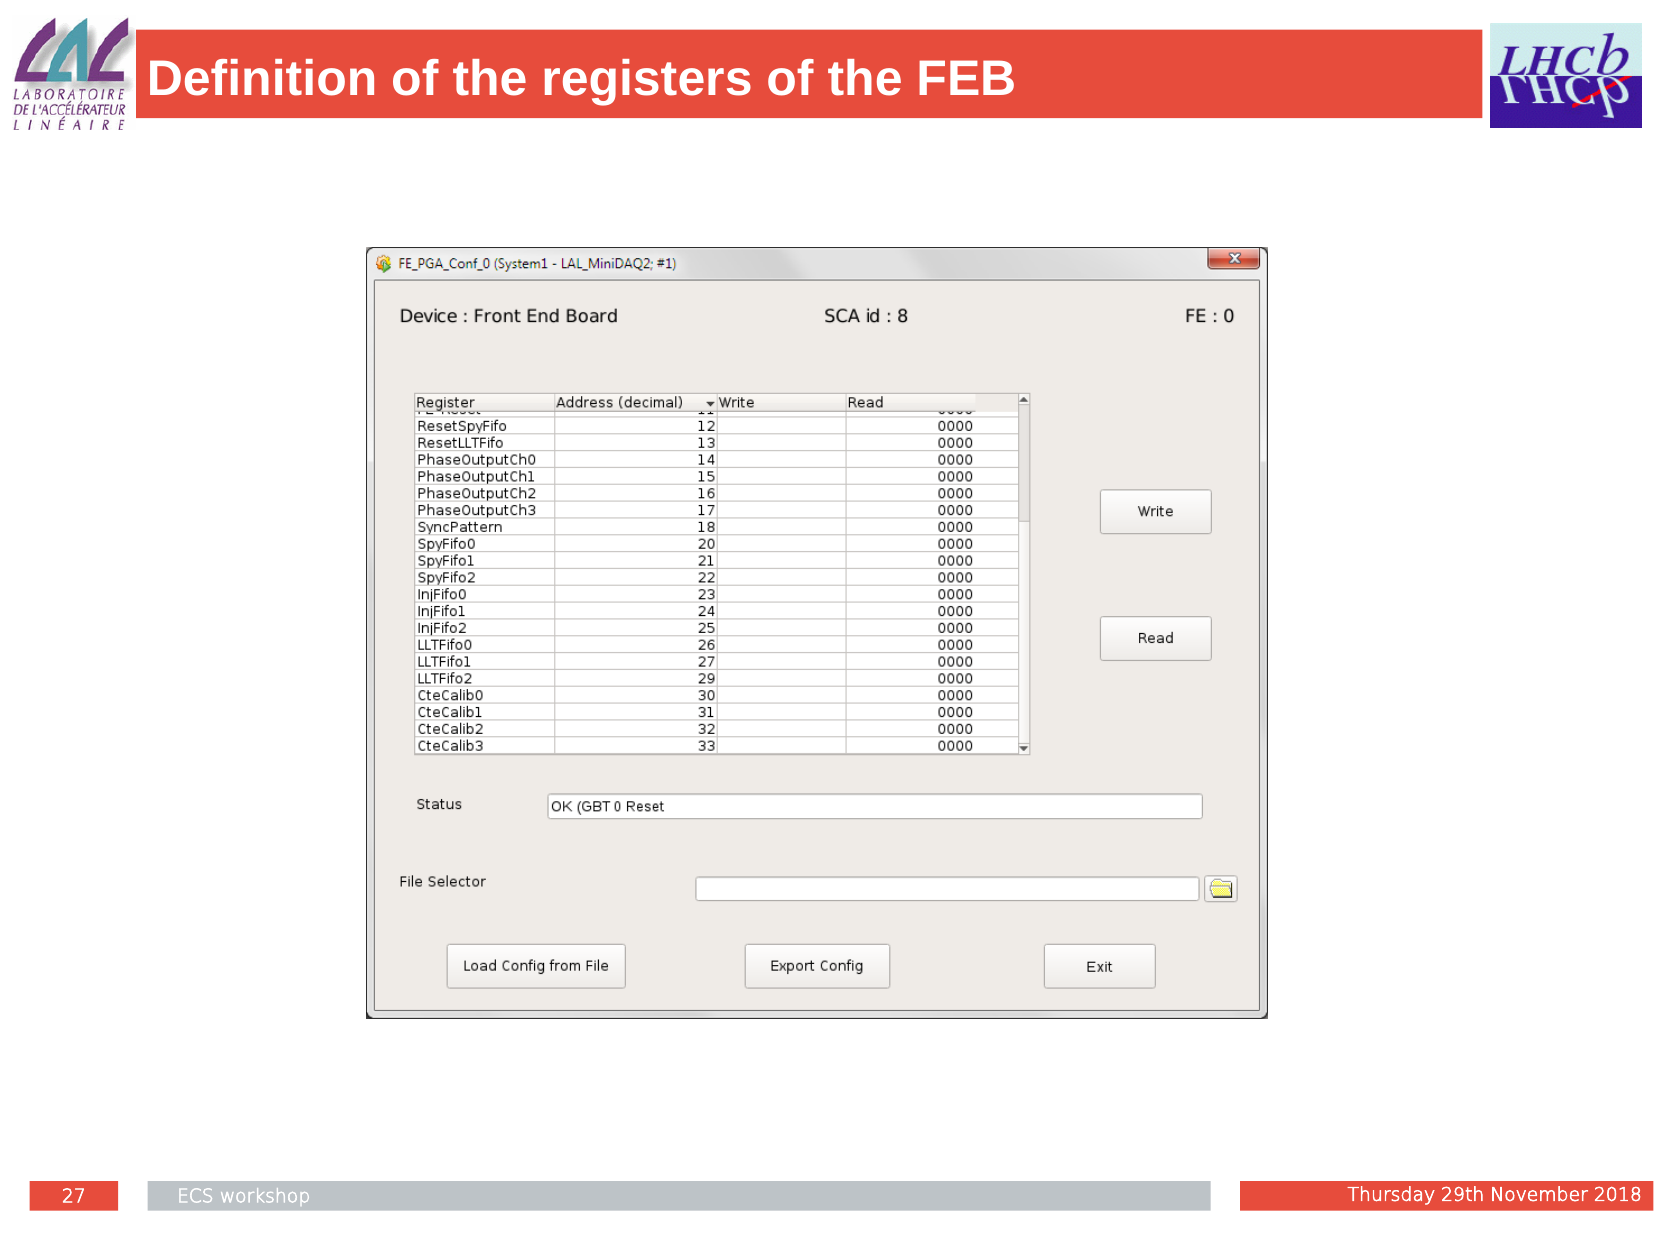

# Definition of the registers of the FEB
27
ECS workshop
Thursday 29th November 2018